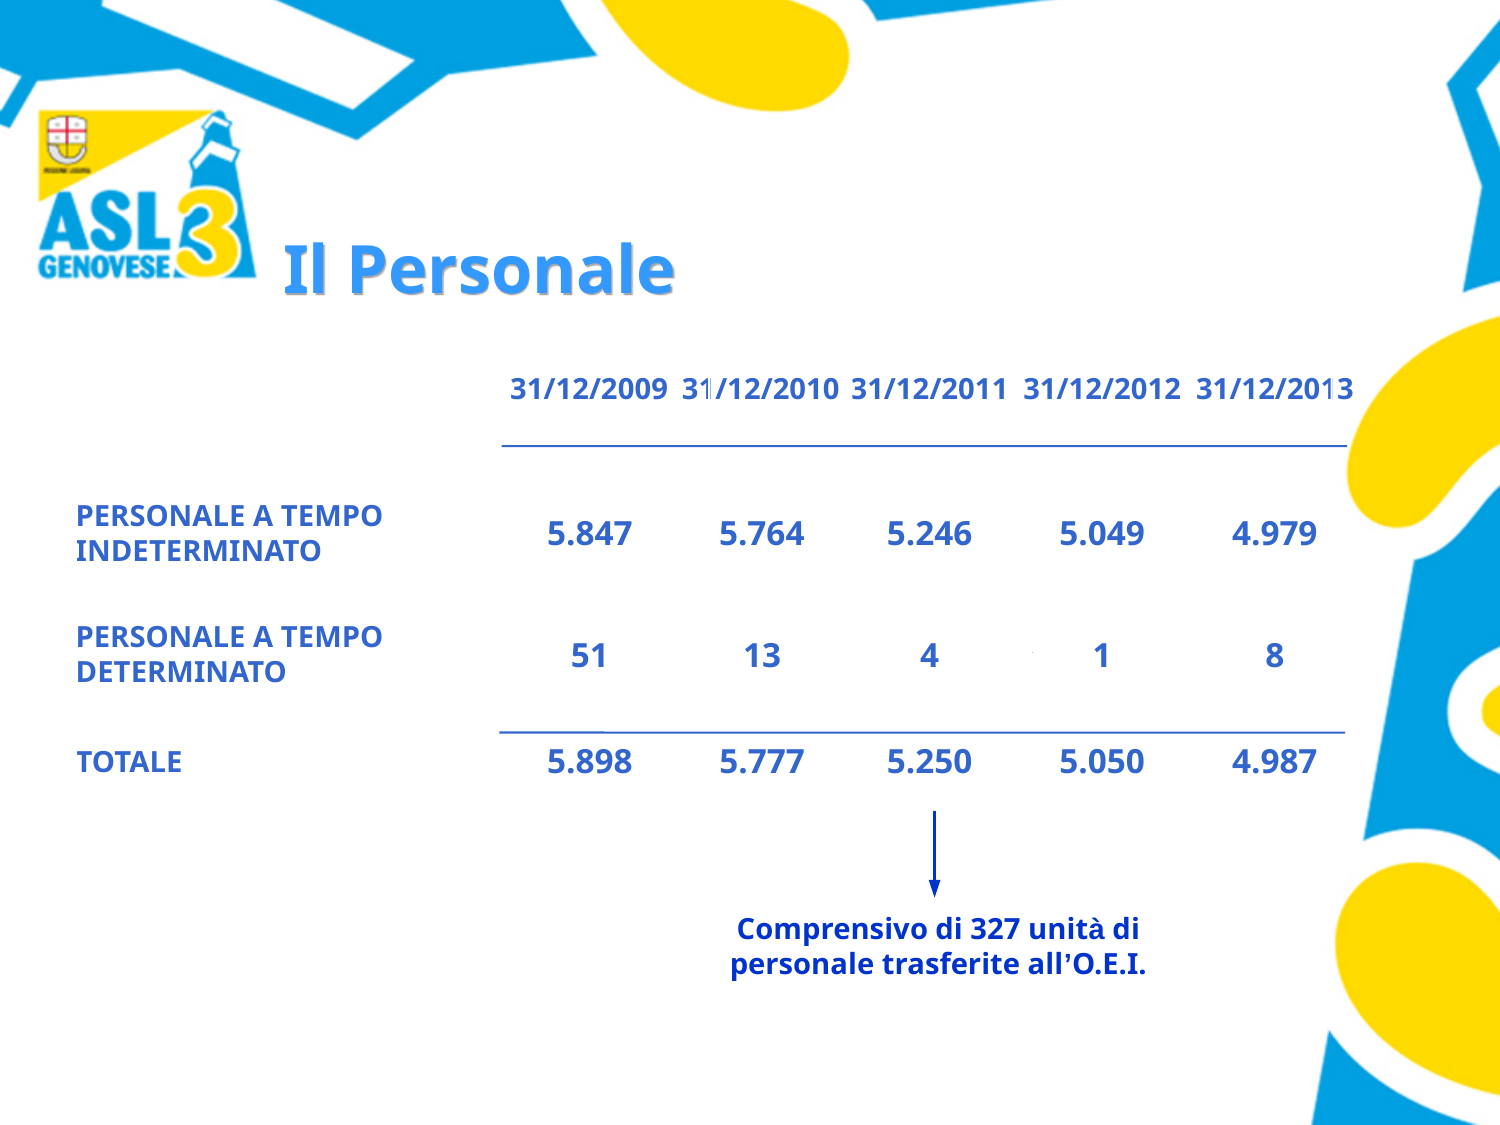

# Il Personale
31/12/2009
31/12/2010
31/12/2011
31/12/2012
31/12/2013
PERSONALE A TEMPO INDETERMINATO
5.847
5.764
5.246
5.049
4.979
PERSONALE A TEMPO DETERMINATO
51
13
4
1
8
TOTALE
5.898
5.777
5.250
5.050
4.987
Comprensivo di 327 unità di personale trasferite all’O.E.I.